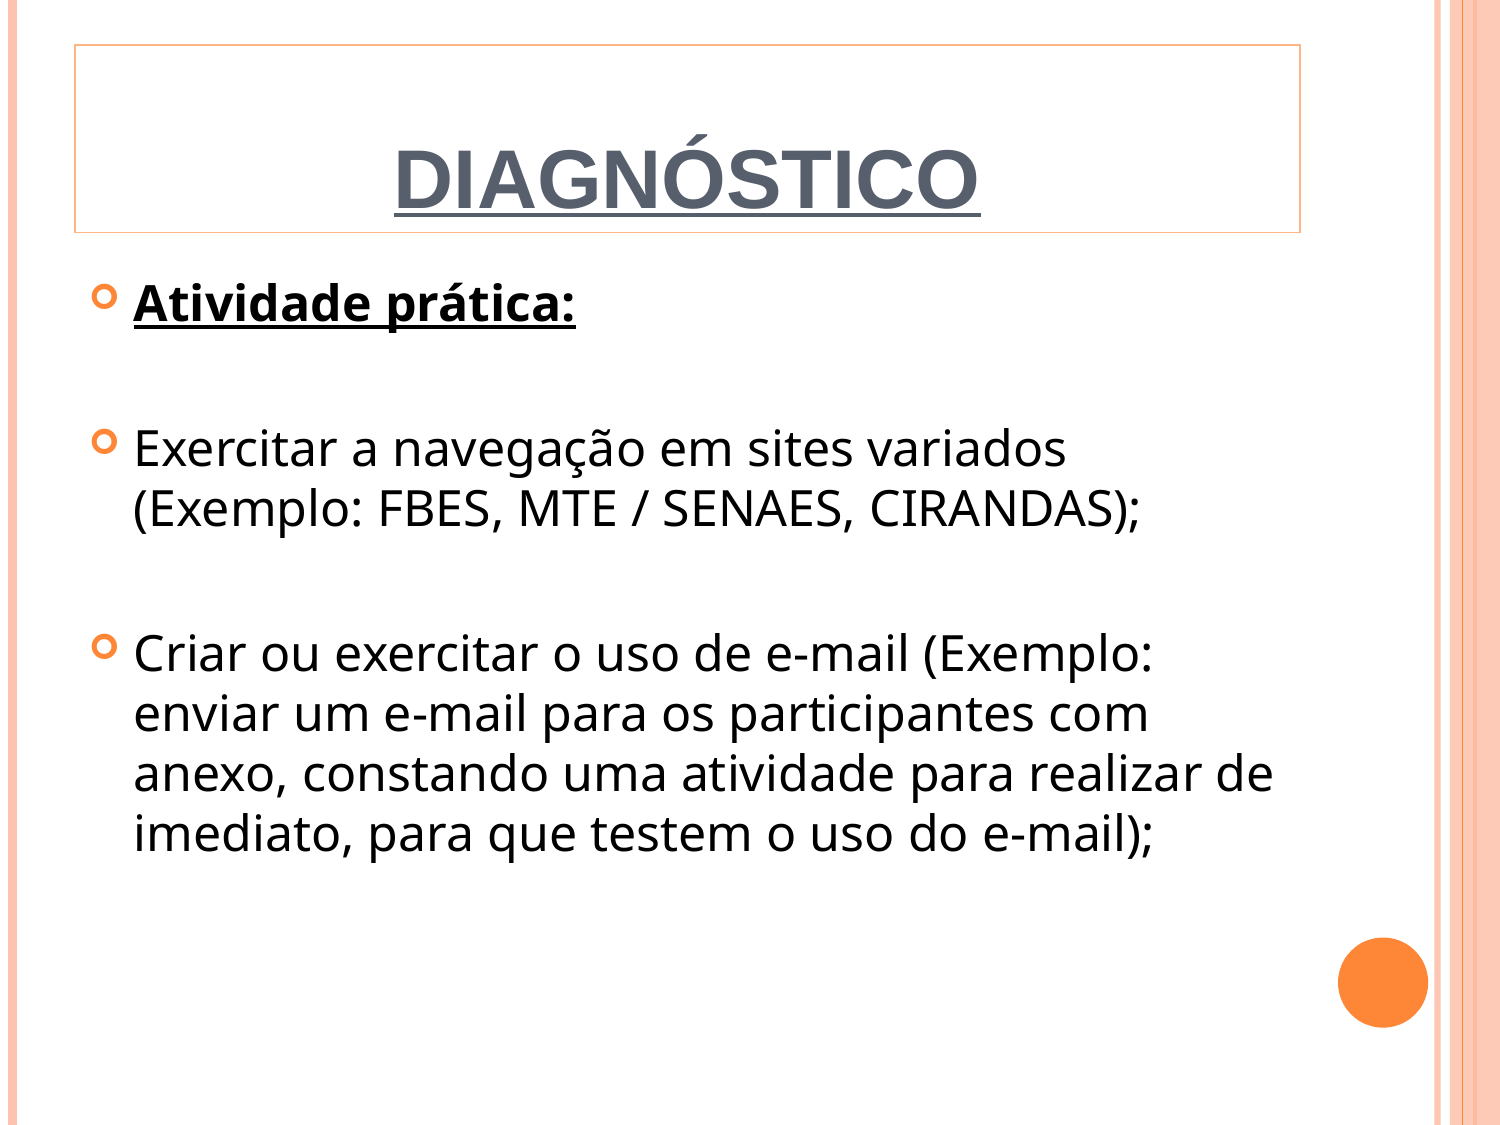

DIAGNÓSTICO
# Atividade prática:
Exercitar a navegação em sites variados (Exemplo: FBES, MTE / SENAES, CIRANDAS);
Criar ou exercitar o uso de e-mail (Exemplo: enviar um e-mail para os participantes com anexo, constando uma atividade para realizar de imediato, para que testem o uso do e-mail);